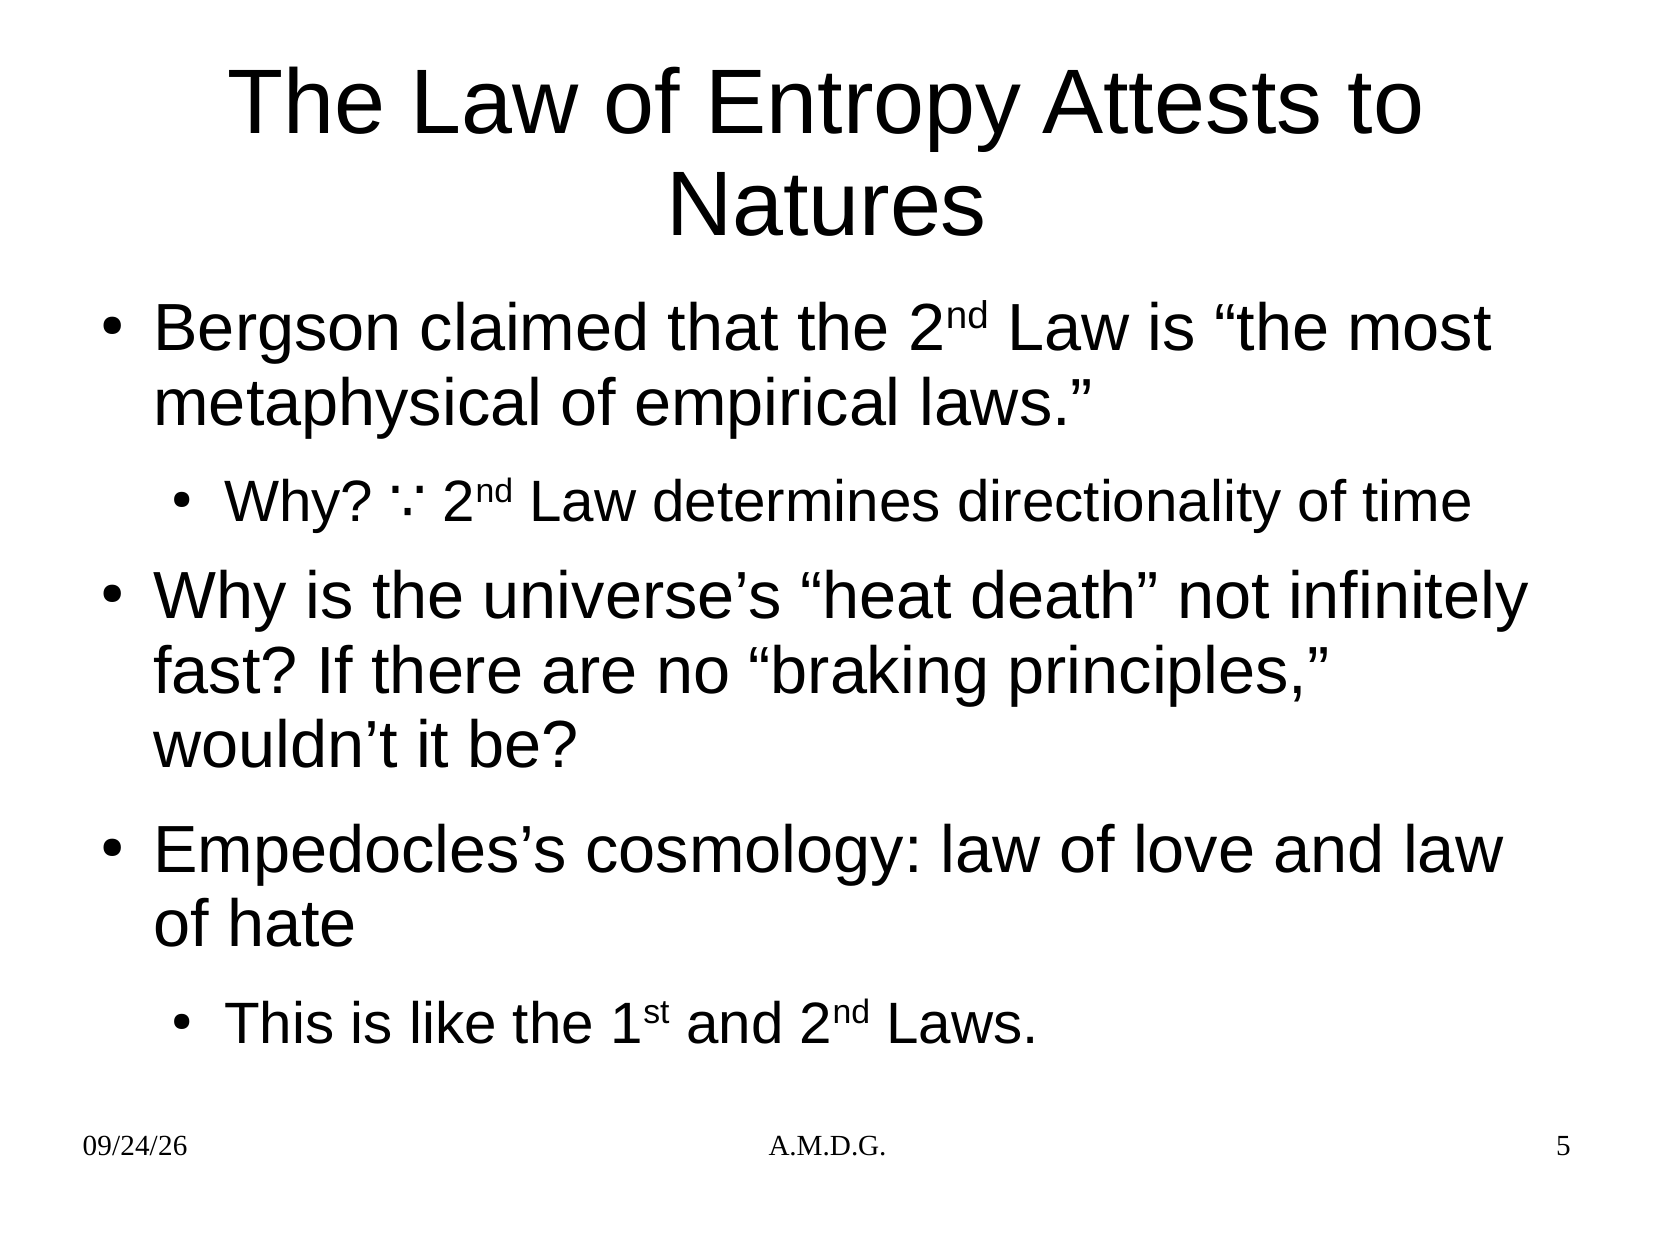

# The Law of Entropy Attests to Natures
Bergson claimed that the 2nd Law is “the most metaphysical of empirical laws.”
Why? ∵ 2nd Law determines directionality of time
Why is the universe’s “heat death” not infinitely fast? If there are no “braking principles,” wouldn’t it be?
Empedocles’s cosmology: law of love and law of hate
This is like the 1st and 2nd Laws.
`
A.M.D.G.
5